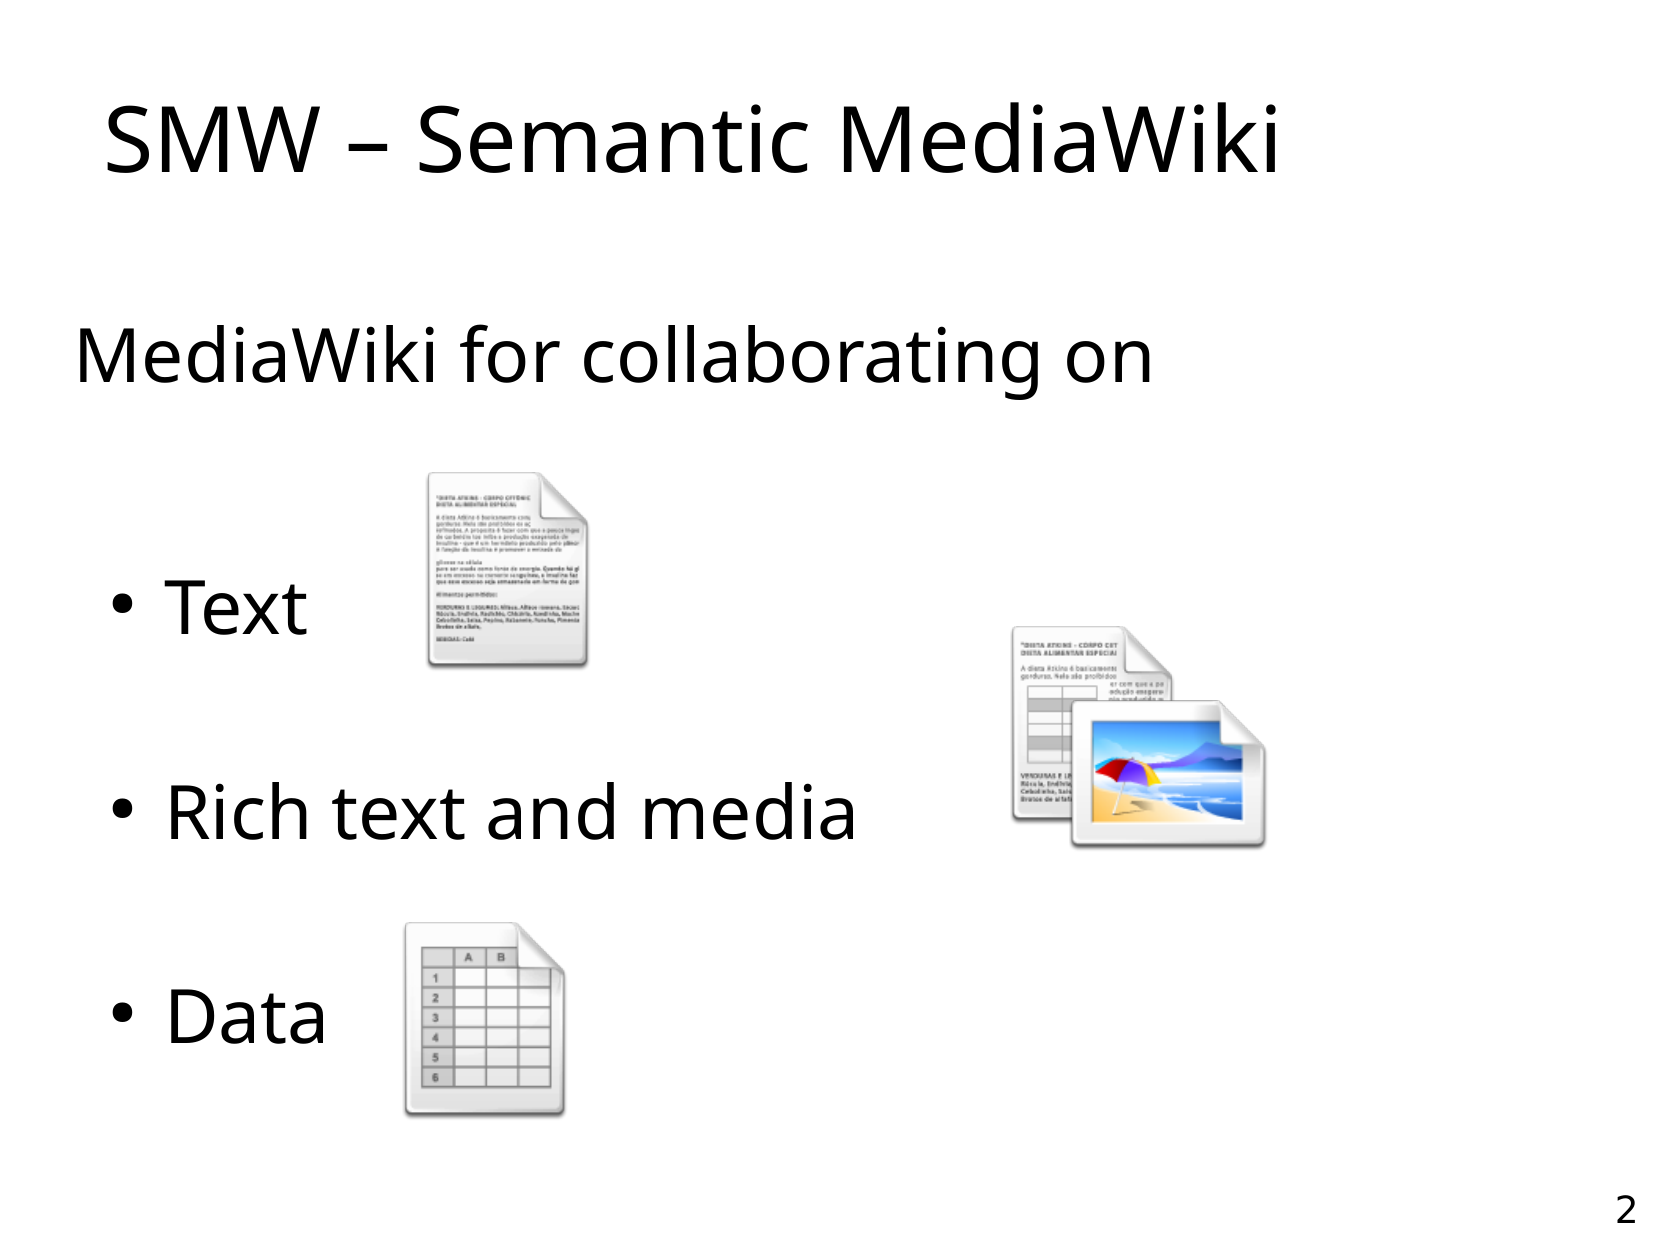

SMW – Semantic MediaWiki
MediaWiki for collaborating on
 Text
 Rich text and media
 Data
2